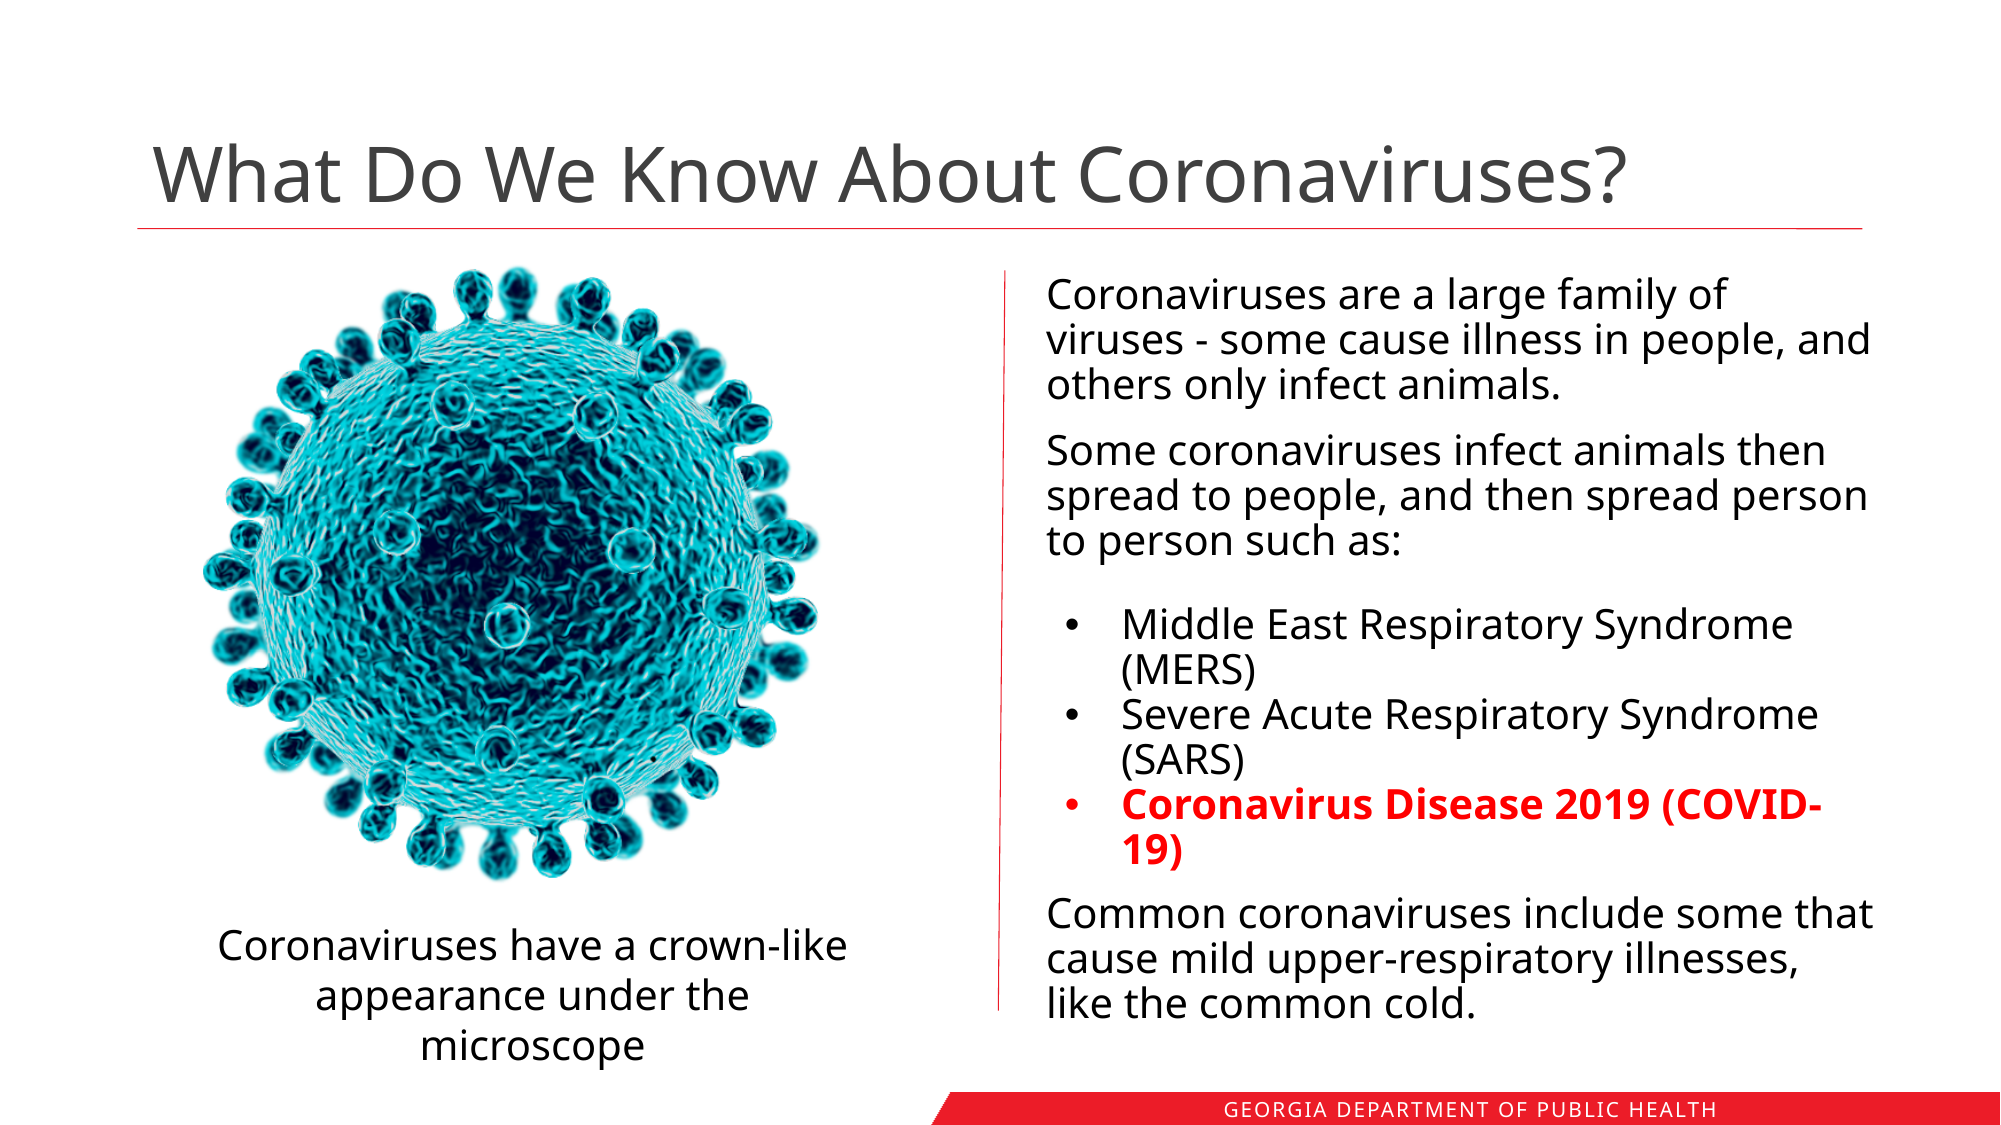

# What Do We Know About Coronaviruses?
Coronaviruses are a large family of viruses - some cause illness in people, and others only infect animals.
Some coronaviruses infect animals then spread to people, and then spread person to person such as:
Middle East Respiratory Syndrome (MERS)
Severe Acute Respiratory Syndrome (SARS)
Coronavirus Disease 2019 (COVID-19)
Common coronaviruses include some that cause mild upper-respiratory illnesses, like the common cold.
Coronaviruses have a crown-like appearance under the microscope